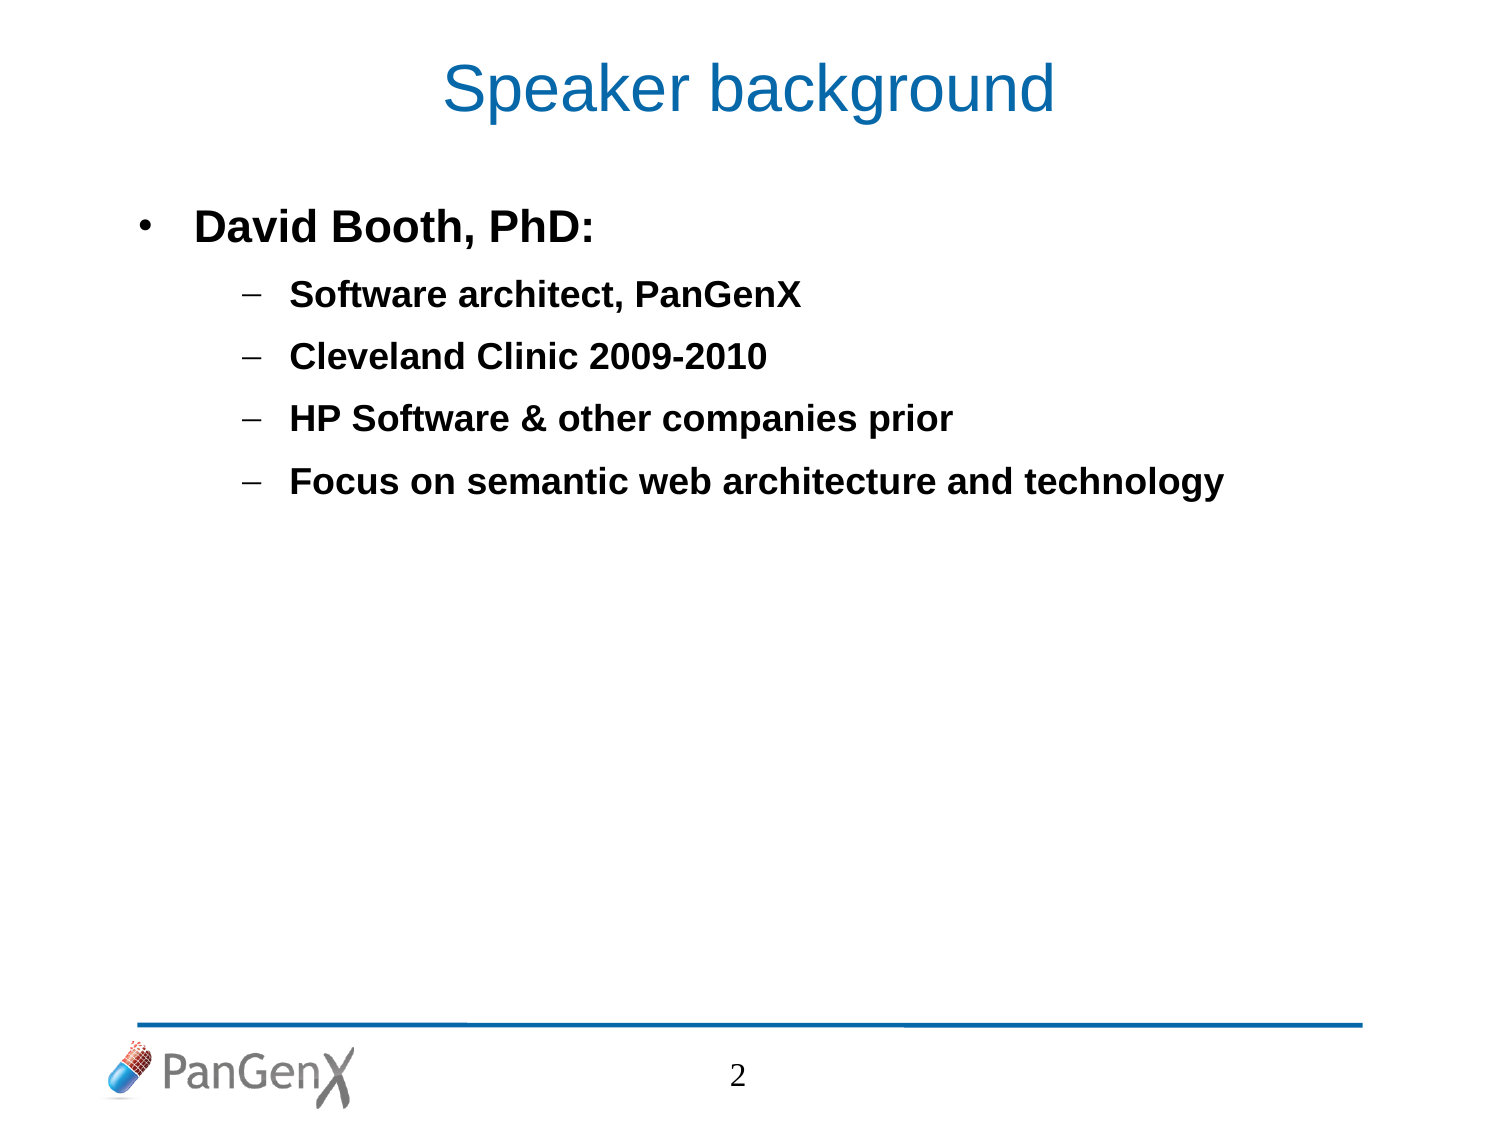

# Speaker background
David Booth, PhD:
Software architect, PanGenX
Cleveland Clinic 2009-2010
HP Software & other companies prior
Focus on semantic web architecture and technology
2